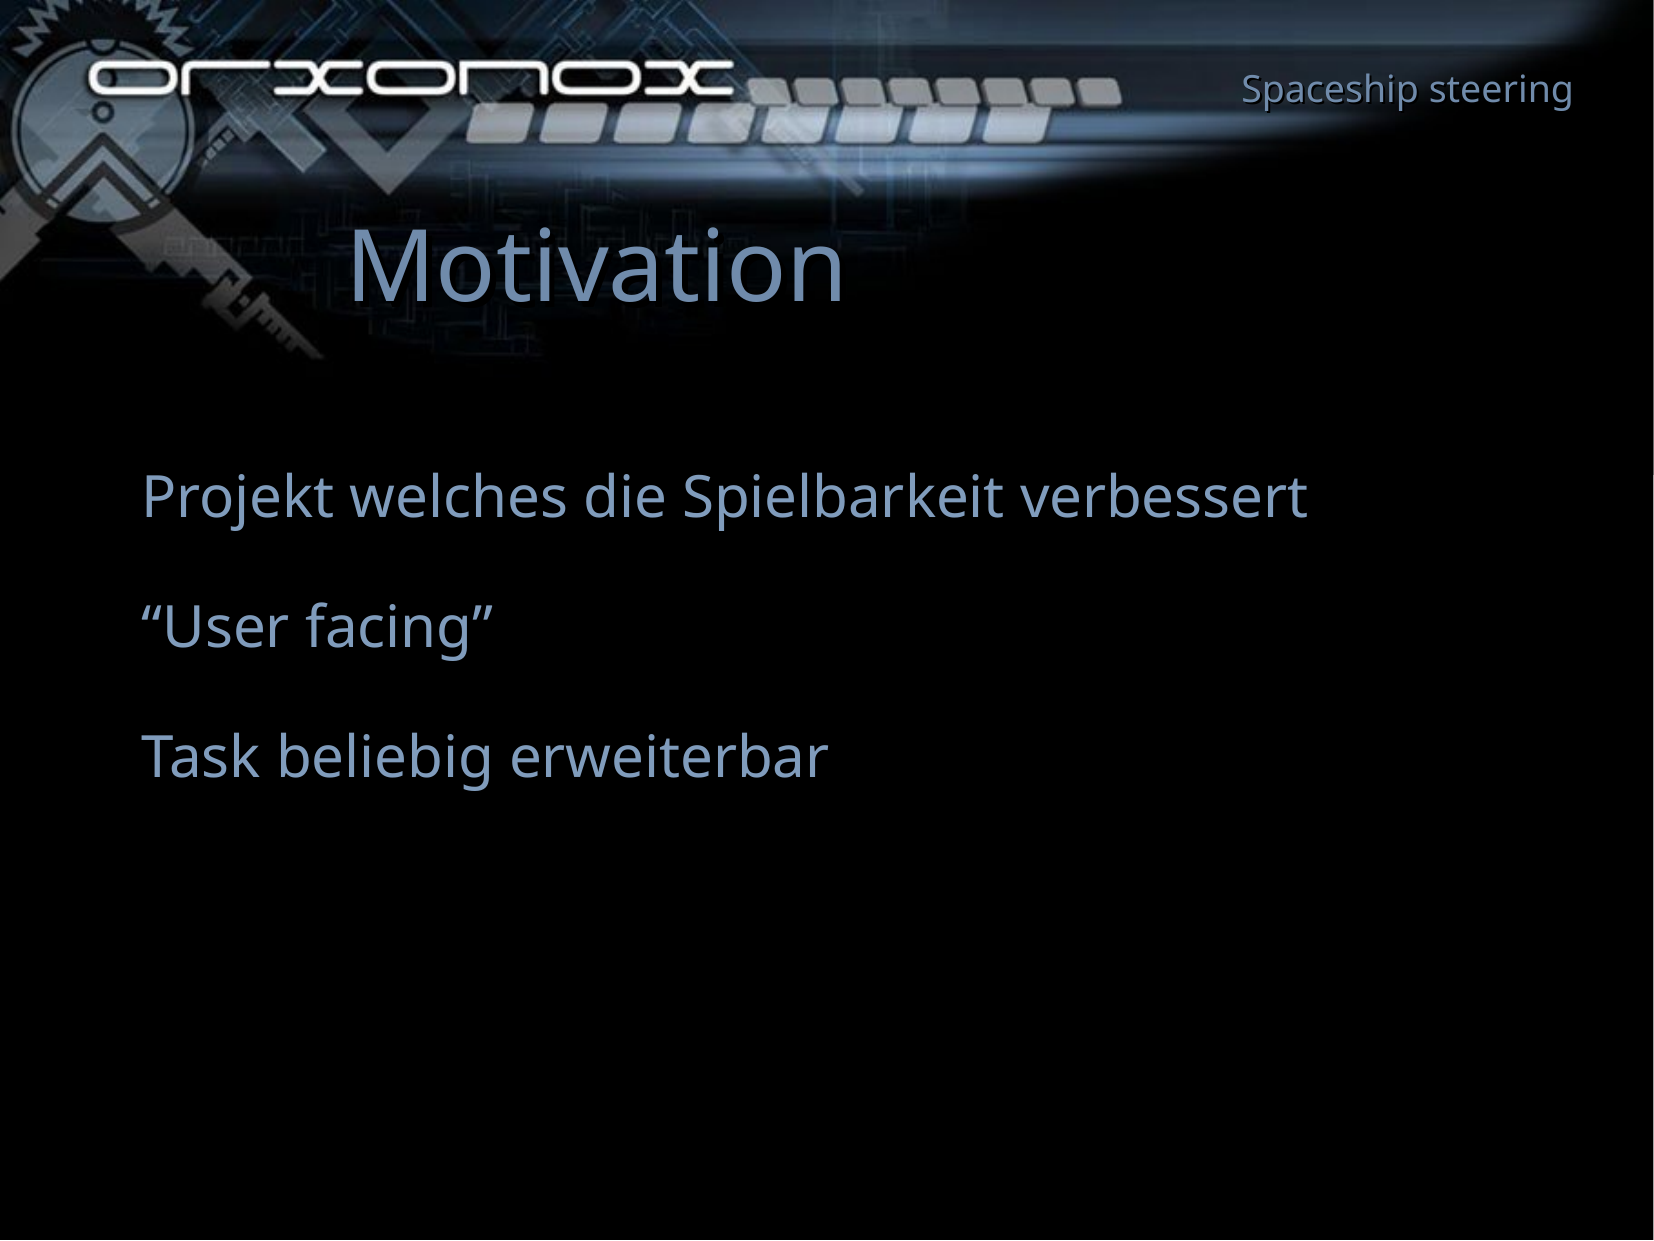

Spaceship steering
Motivation
Projekt welches die Spielbarkeit verbessert
“User facing”
Task beliebig erweiterbar